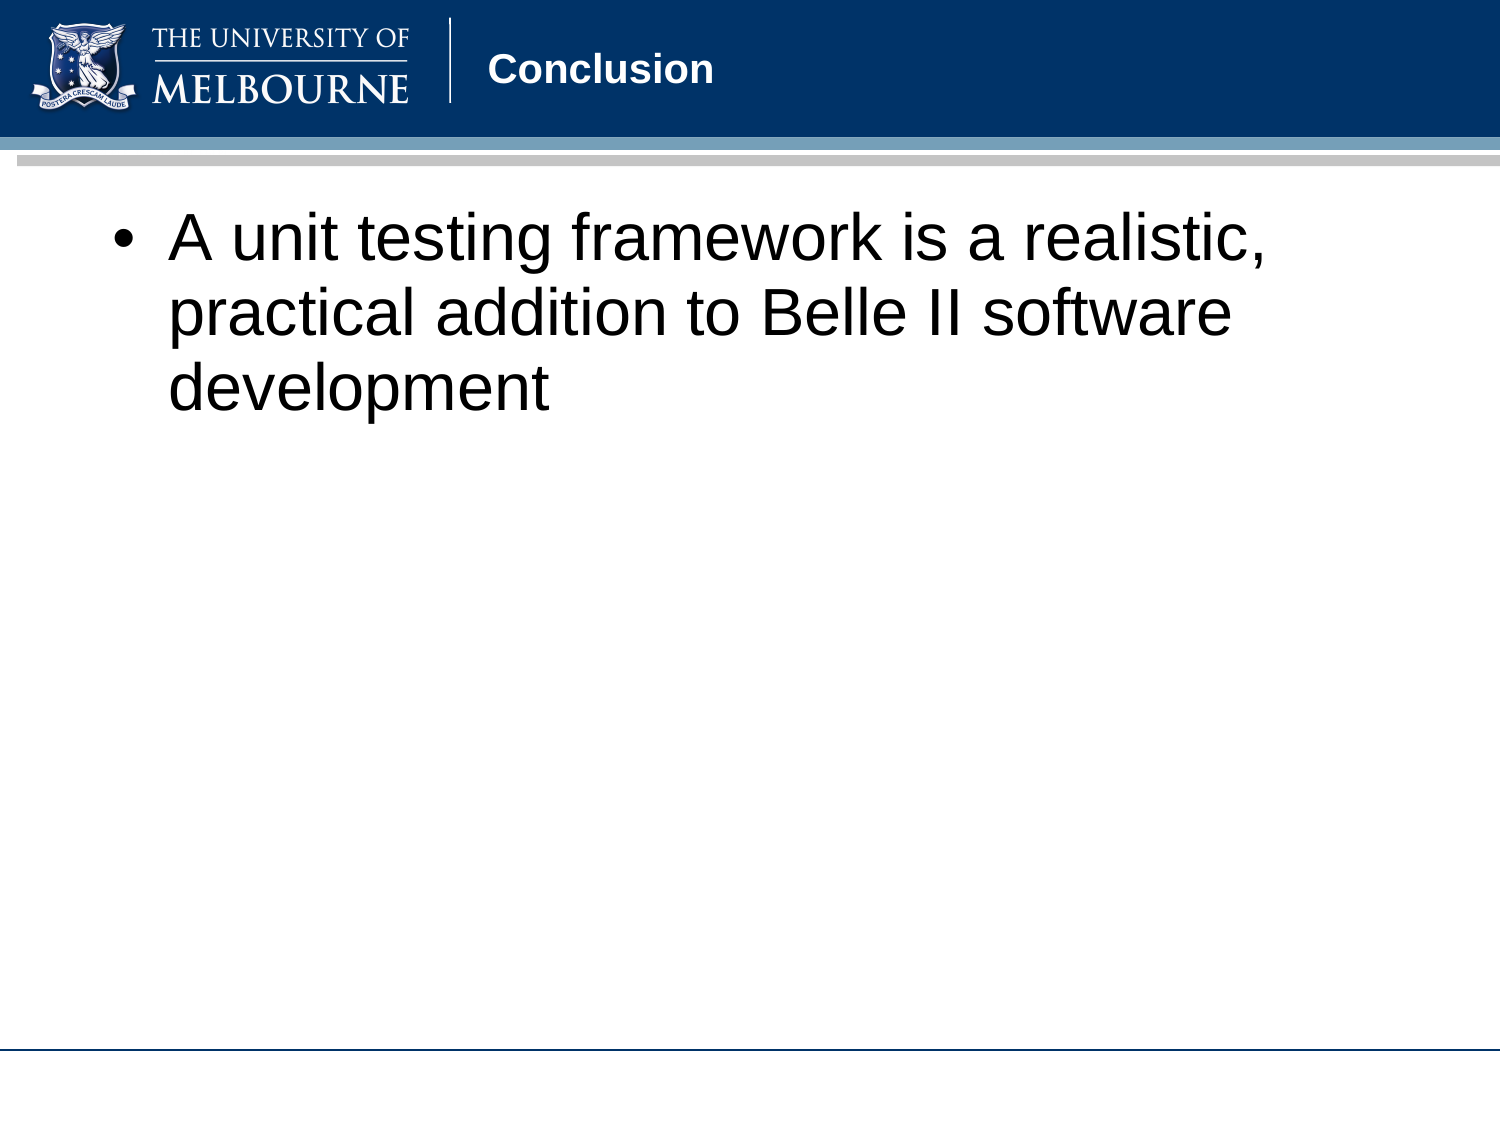

# Conclusion
A unit testing framework is a realistic, practical addition to Belle II software development